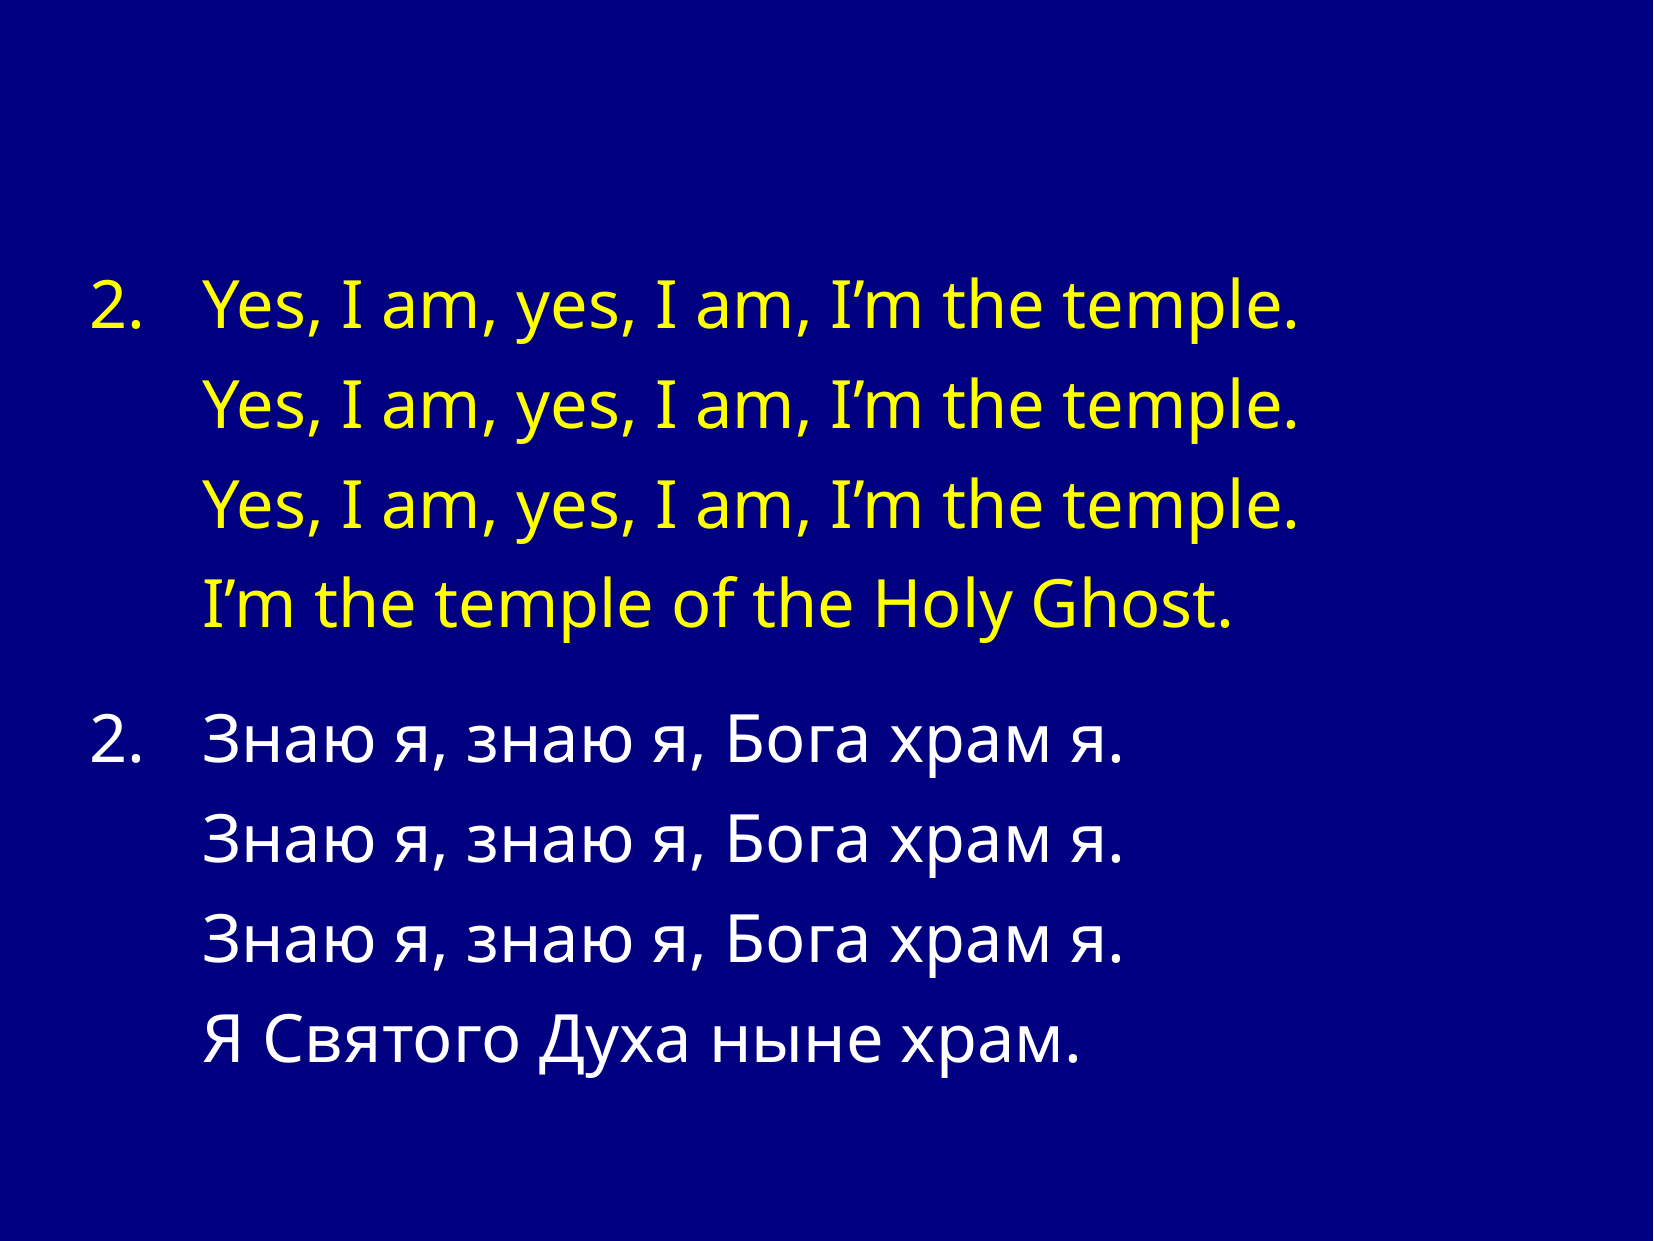

2.	Yes, I am, yes, I am, I’m the temple.		Yes, I am, yes, I am, I’m the temple.		Yes, I am, yes, I am, I’m the temple.		I’m the temple of the Holy Ghost.
2.	Знаю я, знаю я, Бога храм я.
	Знаю я, знаю я, Бога храм я.
	Знаю я, знаю я, Бога храм я.
	Я Святого Духа ныне храм.